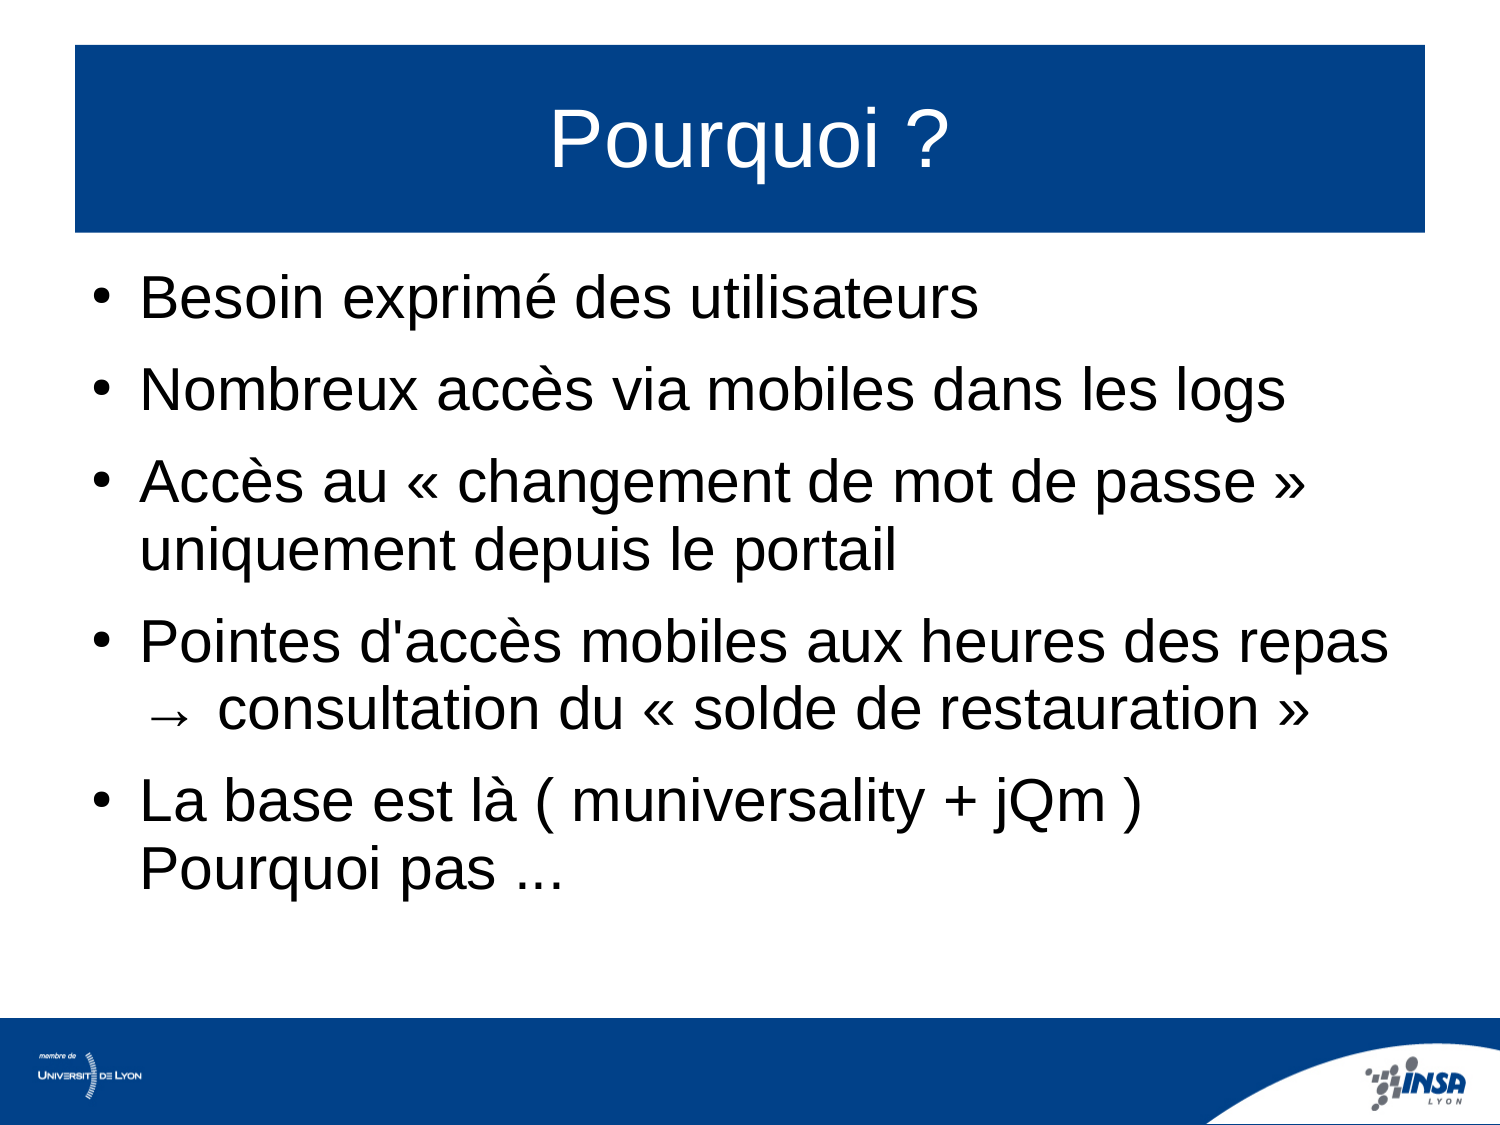

# Pourquoi ?
Besoin exprimé des utilisateurs
Nombreux accès via mobiles dans les logs
Accès au « changement de mot de passe » uniquement depuis le portail
Pointes d'accès mobiles aux heures des repas → consultation du « solde de restauration »
La base est là ( muniversality + jQm )
Pourquoi pas ...